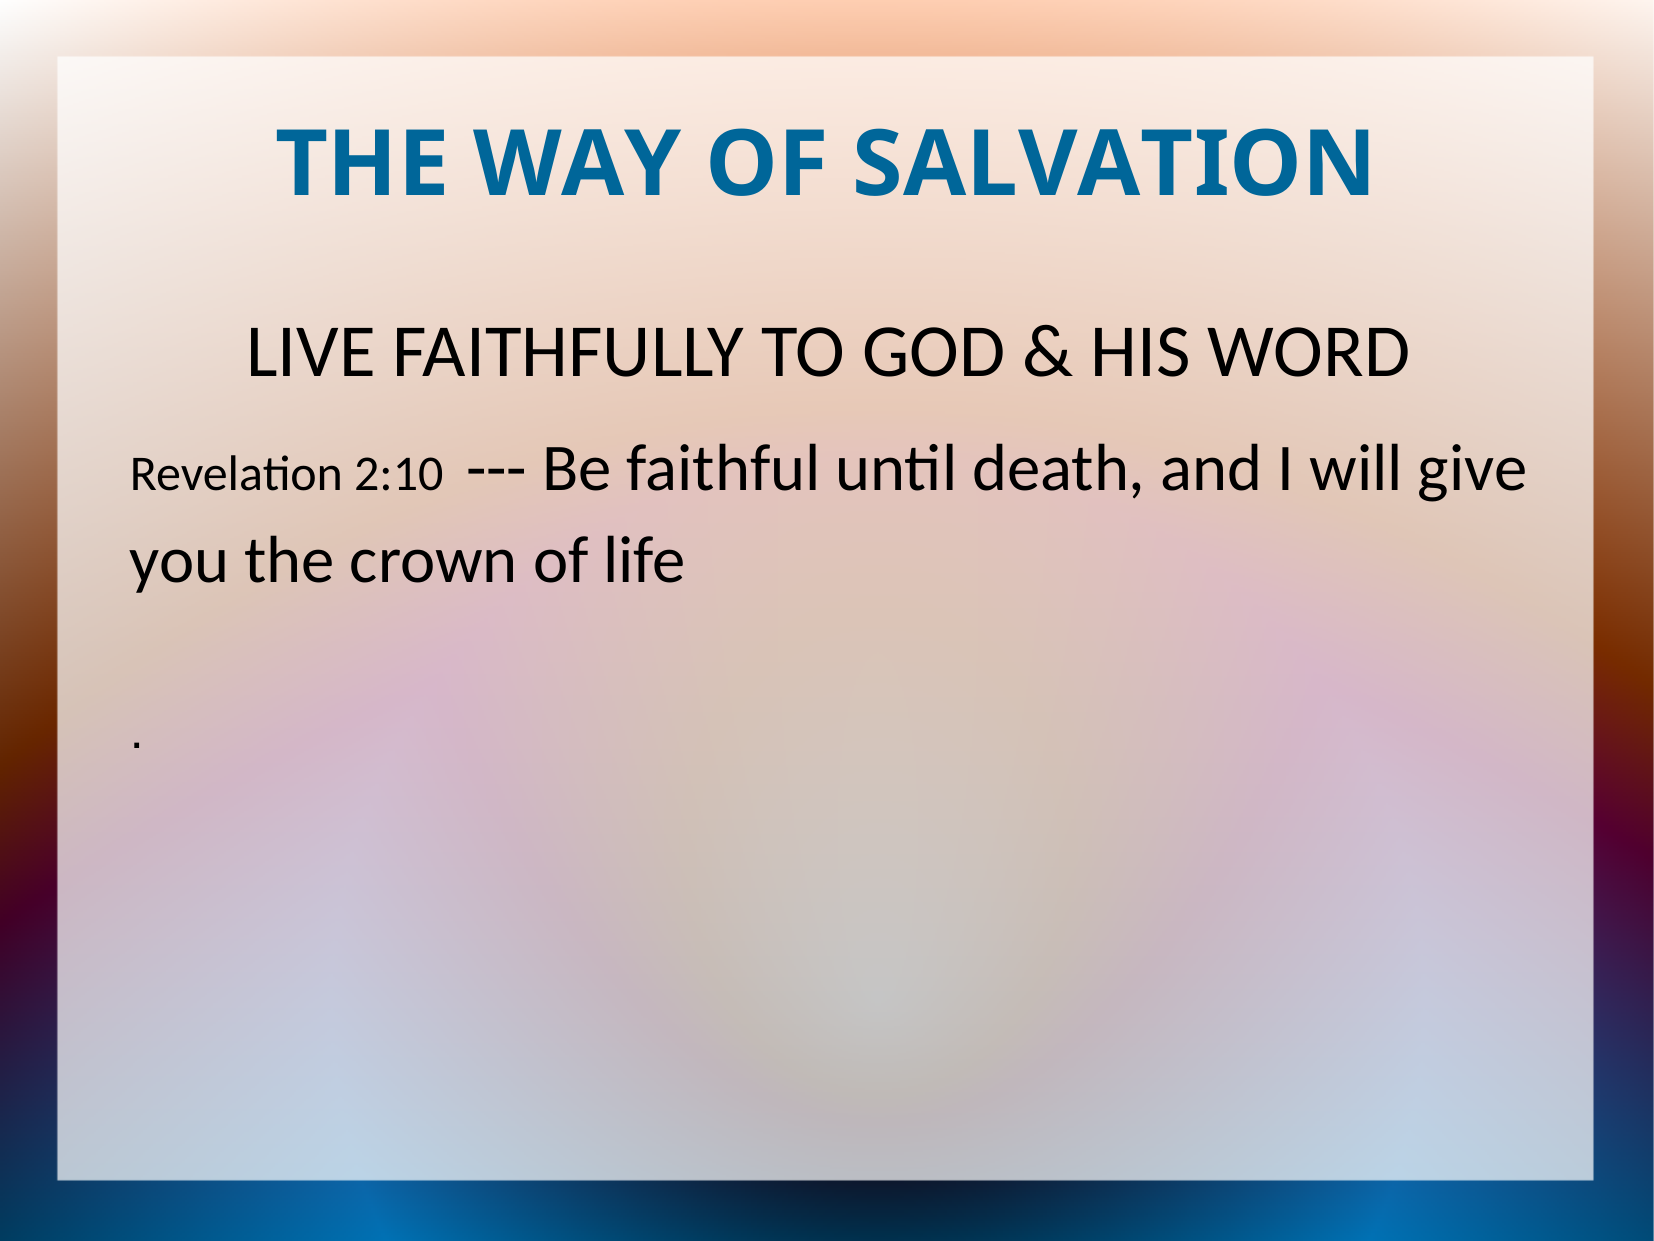

# THE WAY OF SALVATION
LIVE FAITHFULLY TO GOD & HIS WORD
Revelation 2:10 --- Be faithful until death, and I will give you the crown of life
.